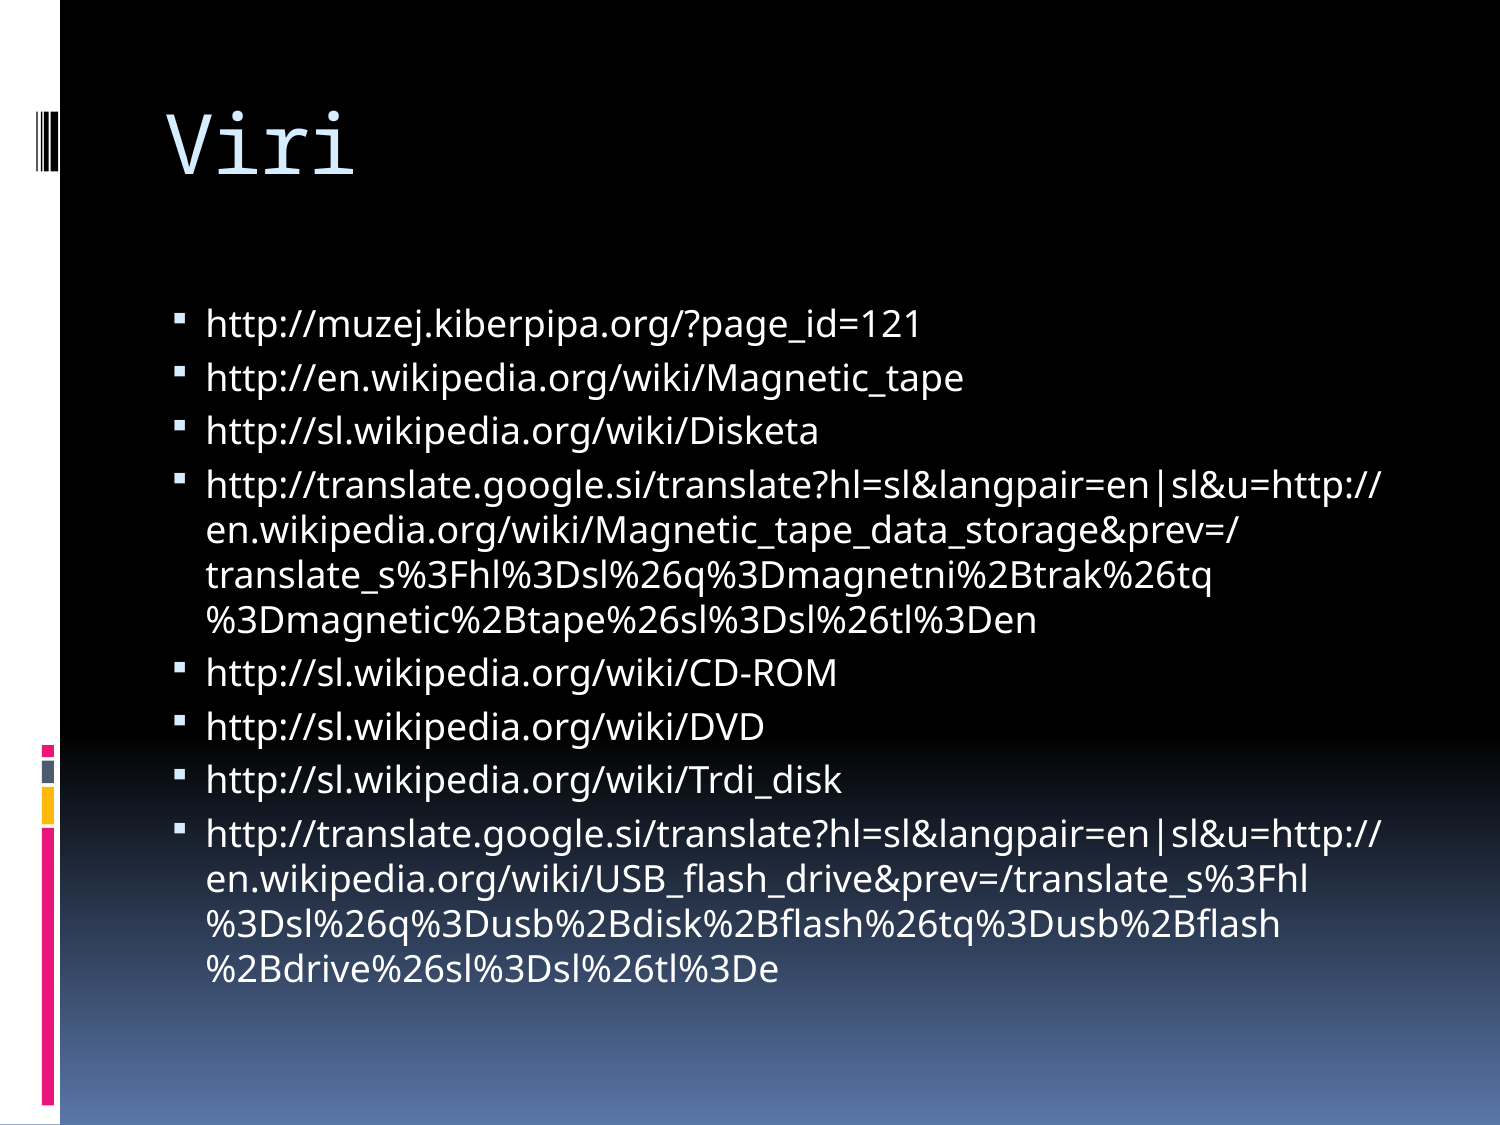

# Viri
http://muzej.kiberpipa.org/?page_id=121
http://en.wikipedia.org/wiki/Magnetic_tape
http://sl.wikipedia.org/wiki/Disketa
http://translate.google.si/translate?hl=sl&langpair=en|sl&u=http://en.wikipedia.org/wiki/Magnetic_tape_data_storage&prev=/translate_s%3Fhl%3Dsl%26q%3Dmagnetni%2Btrak%26tq%3Dmagnetic%2Btape%26sl%3Dsl%26tl%3Den
http://sl.wikipedia.org/wiki/CD-ROM
http://sl.wikipedia.org/wiki/DVD
http://sl.wikipedia.org/wiki/Trdi_disk
http://translate.google.si/translate?hl=sl&langpair=en|sl&u=http://en.wikipedia.org/wiki/USB_flash_drive&prev=/translate_s%3Fhl%3Dsl%26q%3Dusb%2Bdisk%2Bflash%26tq%3Dusb%2Bflash%2Bdrive%26sl%3Dsl%26tl%3De